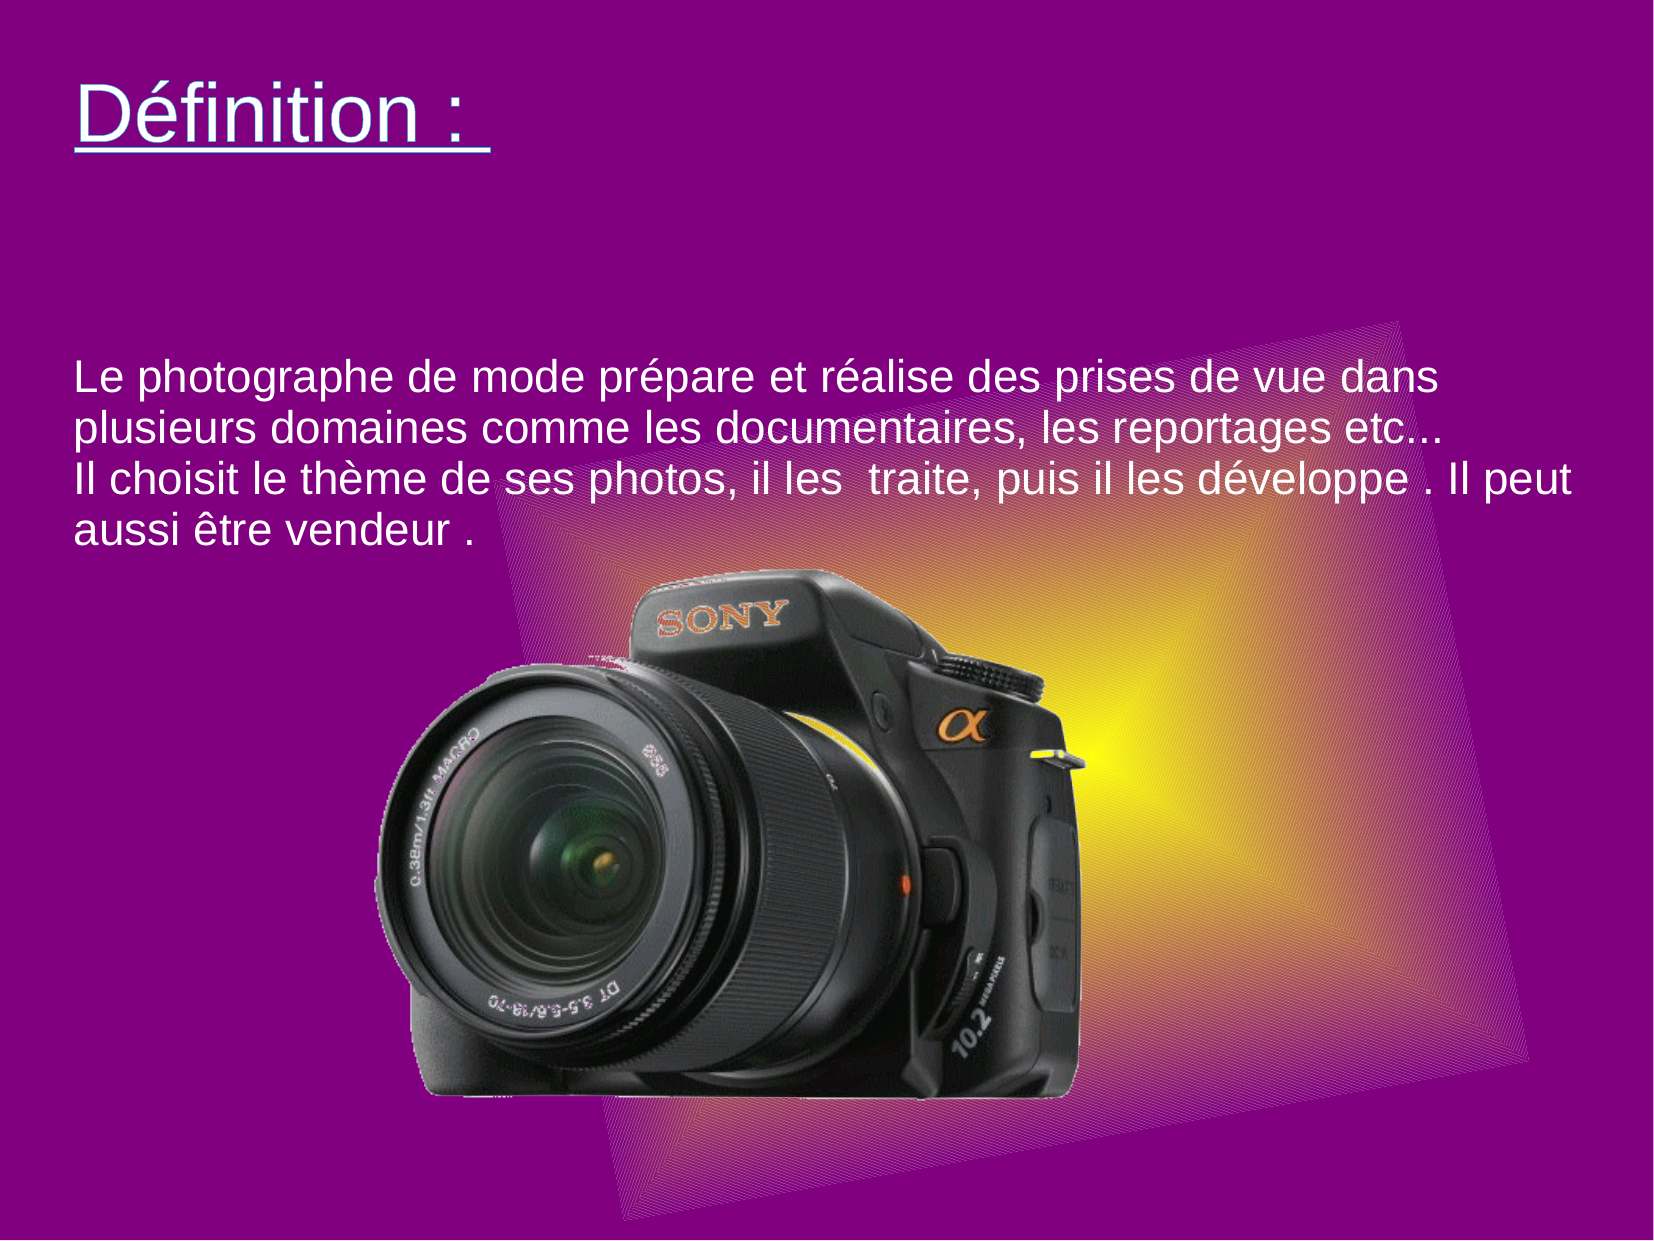

Définition :
Le photographe de mode prépare et réalise des prises de vue dans plusieurs domaines comme les documentaires, les reportages etc...
Il choisit le thème de ses photos, il les traite, puis il les développe . Il peut aussi être vendeur .